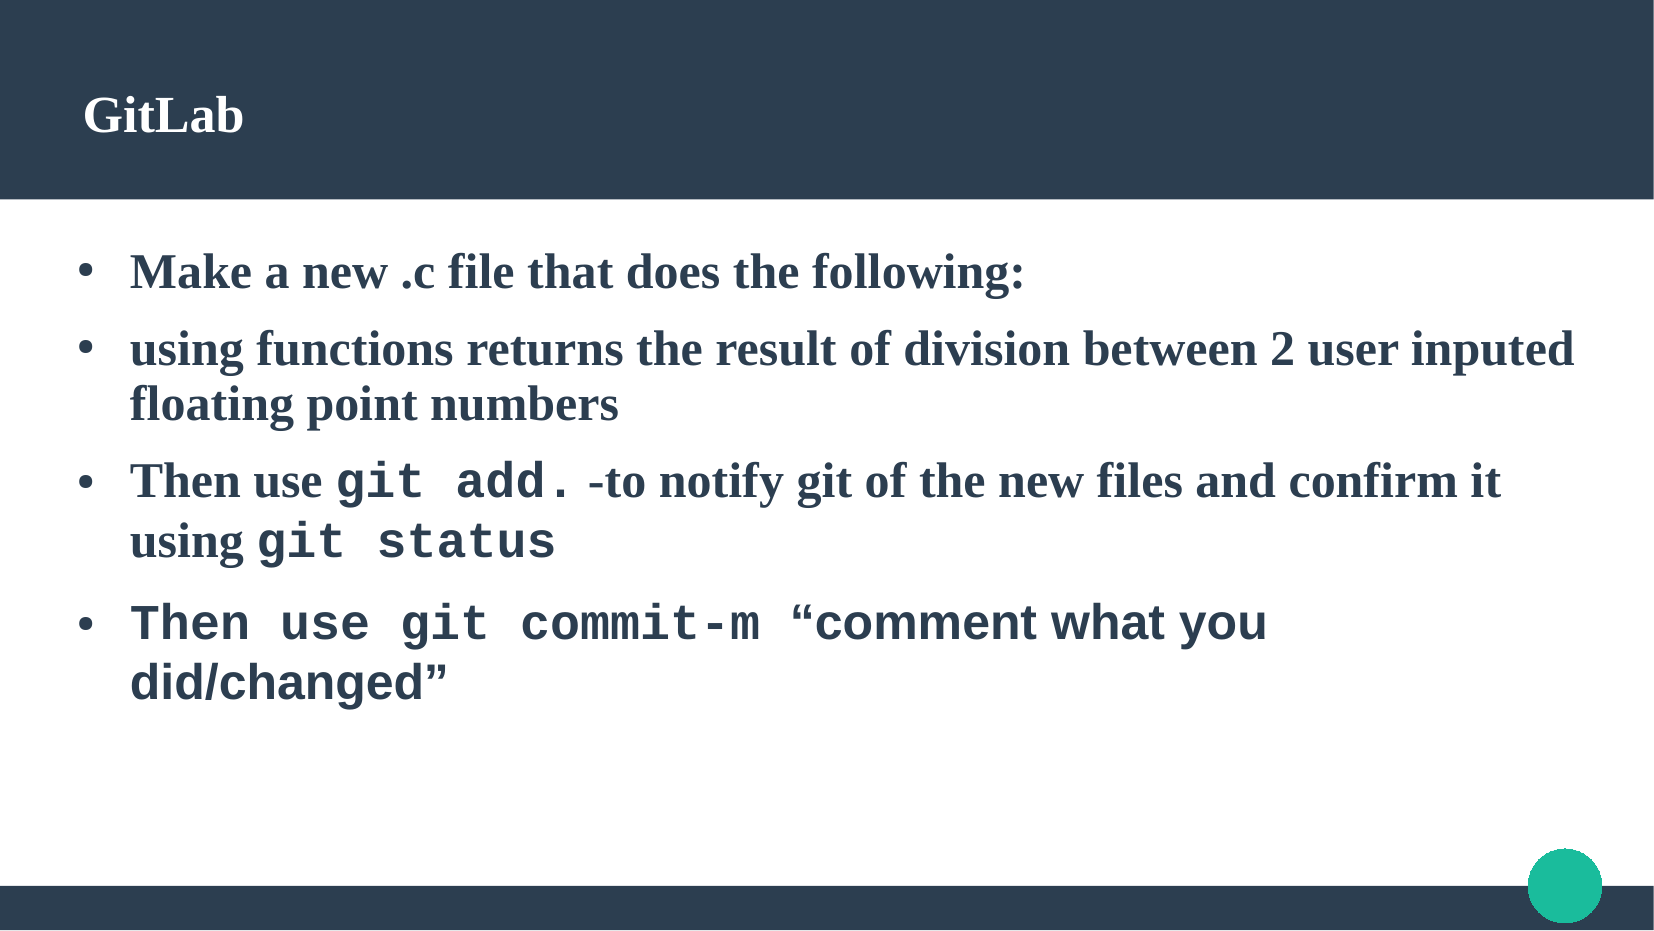

# GitLab
Make a new .c file that does the following:
using functions returns the result of division between 2 user inputed floating point numbers
Then use git add. -to notify git of the new files and confirm it using git status
Then use git commit-m “comment what you did/changed”